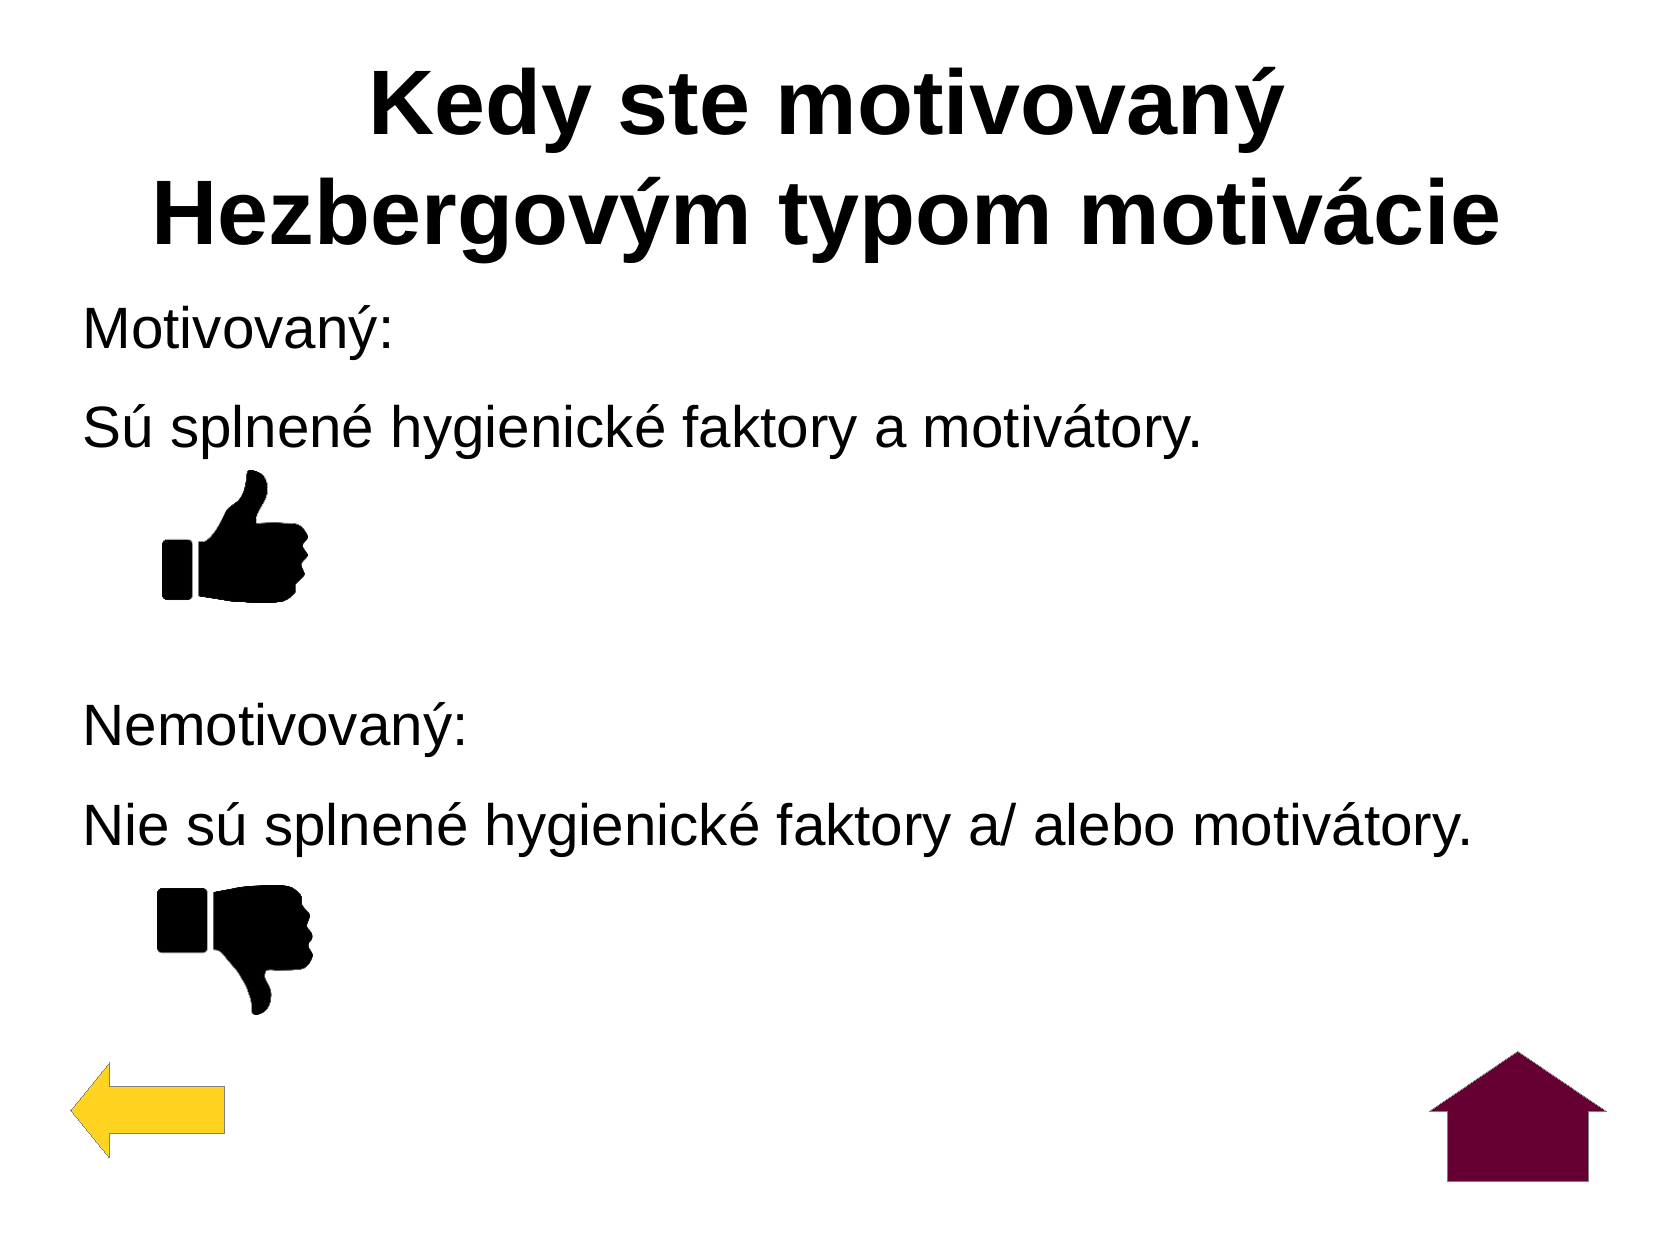

# Kedy ste motivovaný Hezbergovým typom motivácie
Motivovaný:
Sú splnené hygienické faktory a motivátory.
Nemotivovaný:
Nie sú splnené hygienické faktory a/ alebo motivátory.